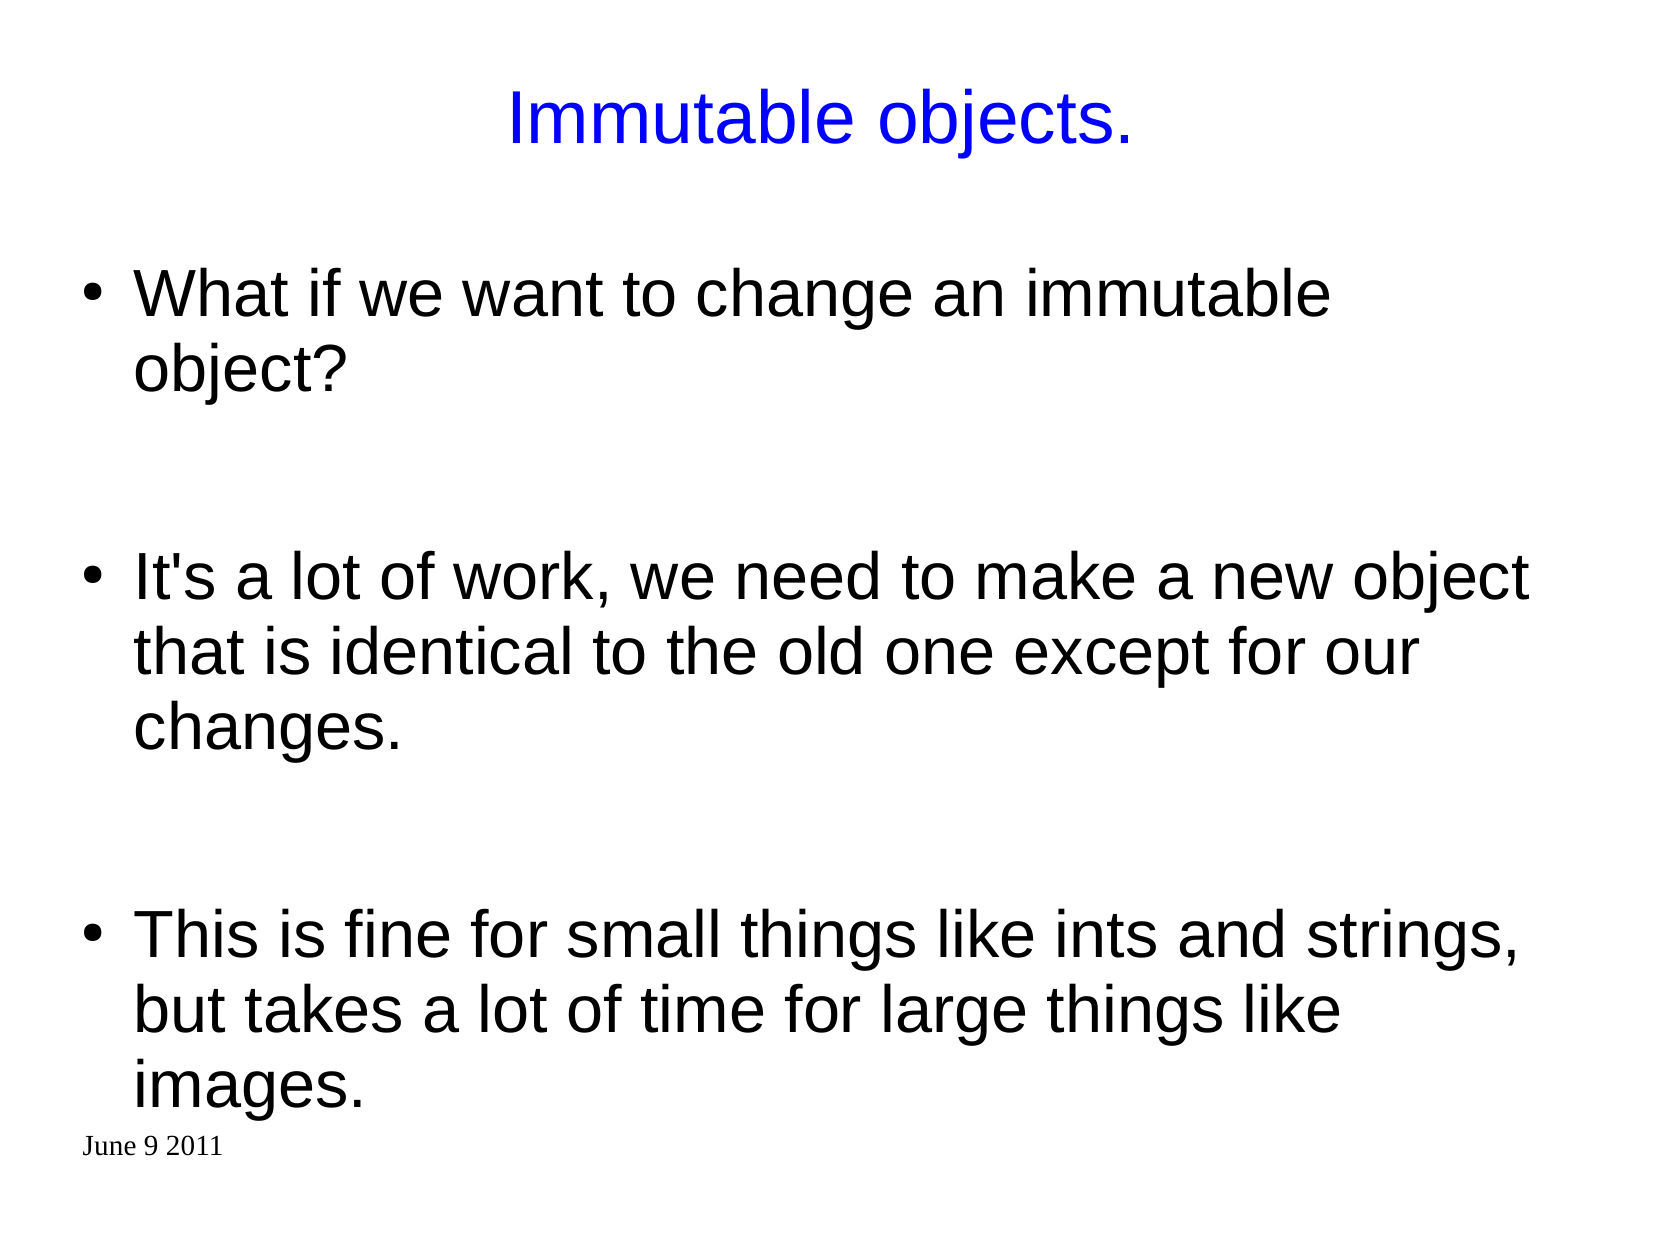

# Immutable objects.
What if we want to change an immutable object?
It's a lot of work, we need to make a new object that is identical to the old one except for our changes.
This is fine for small things like ints and strings, but takes a lot of time for large things like images.
June 9 2011